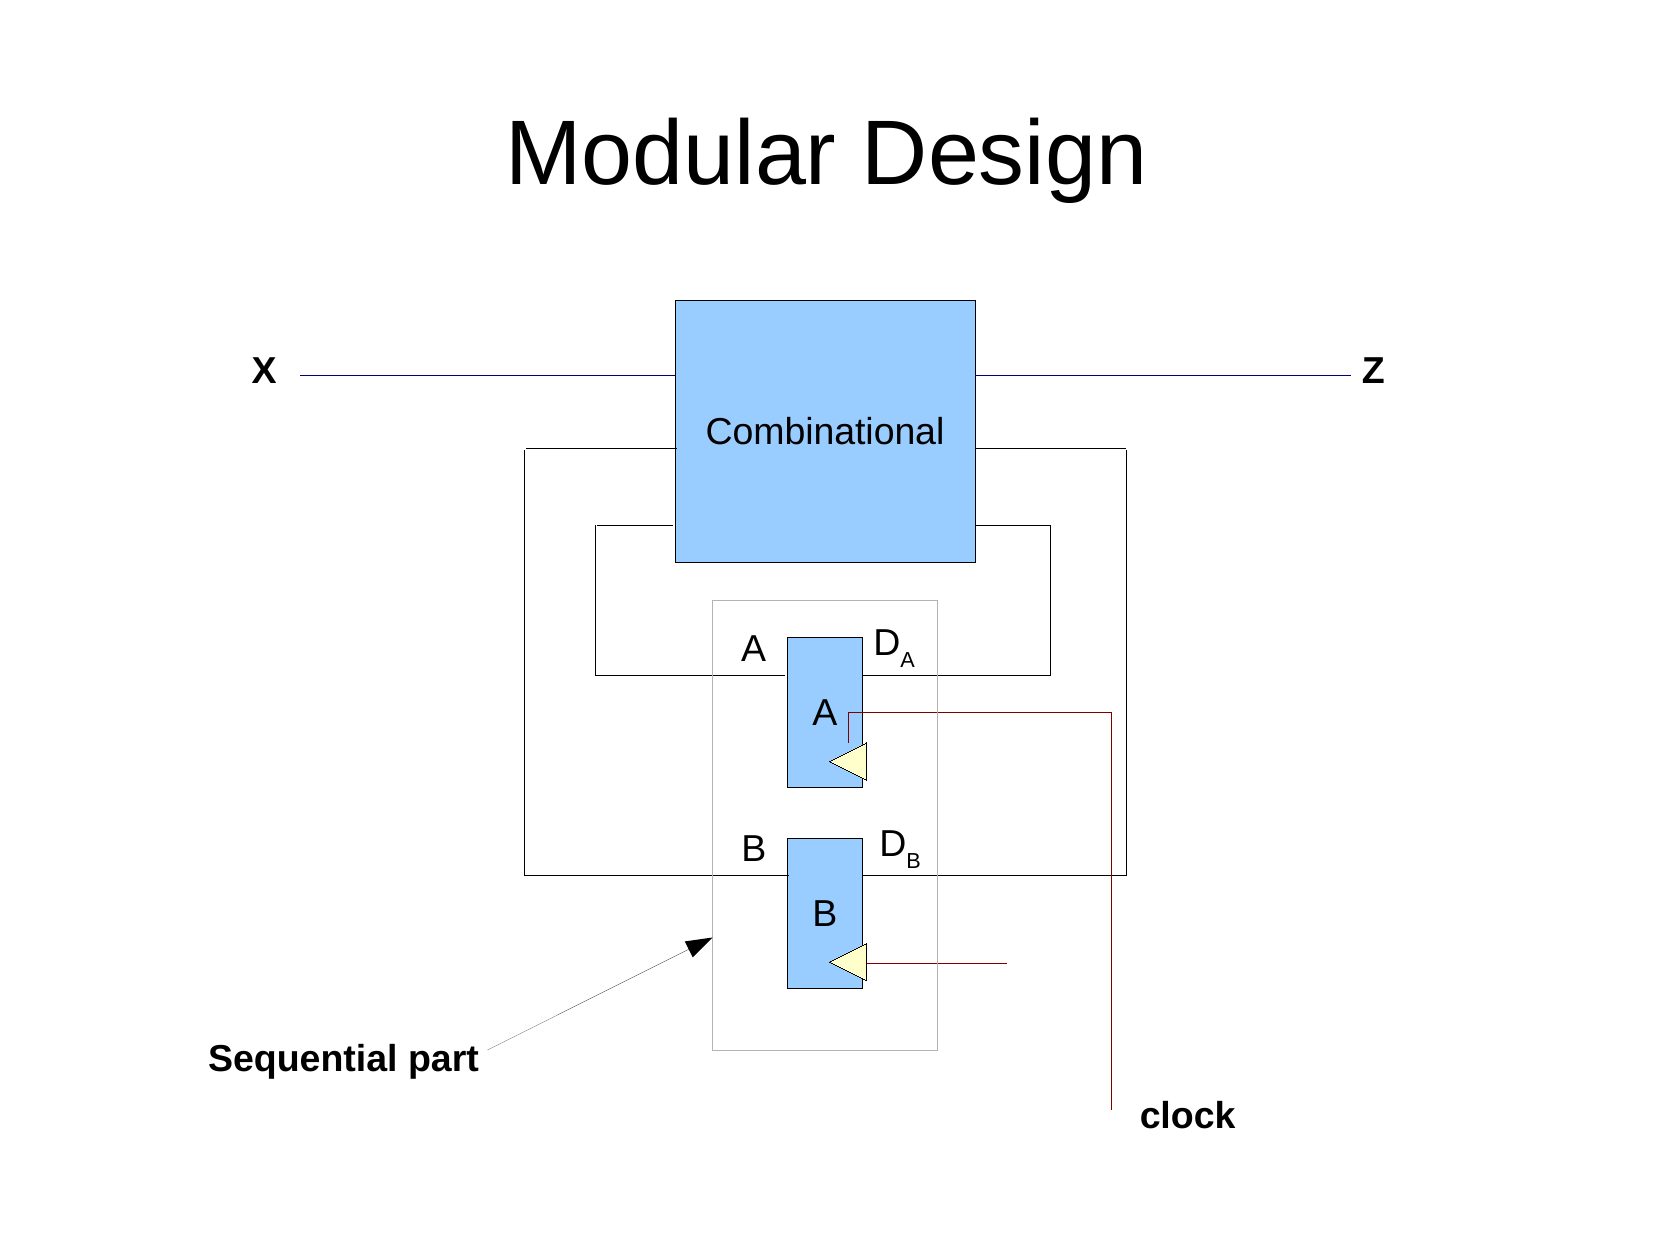

# Modular Design
Combinational
X
Z
DA
A
A
DB
B
B
Sequential part
clock